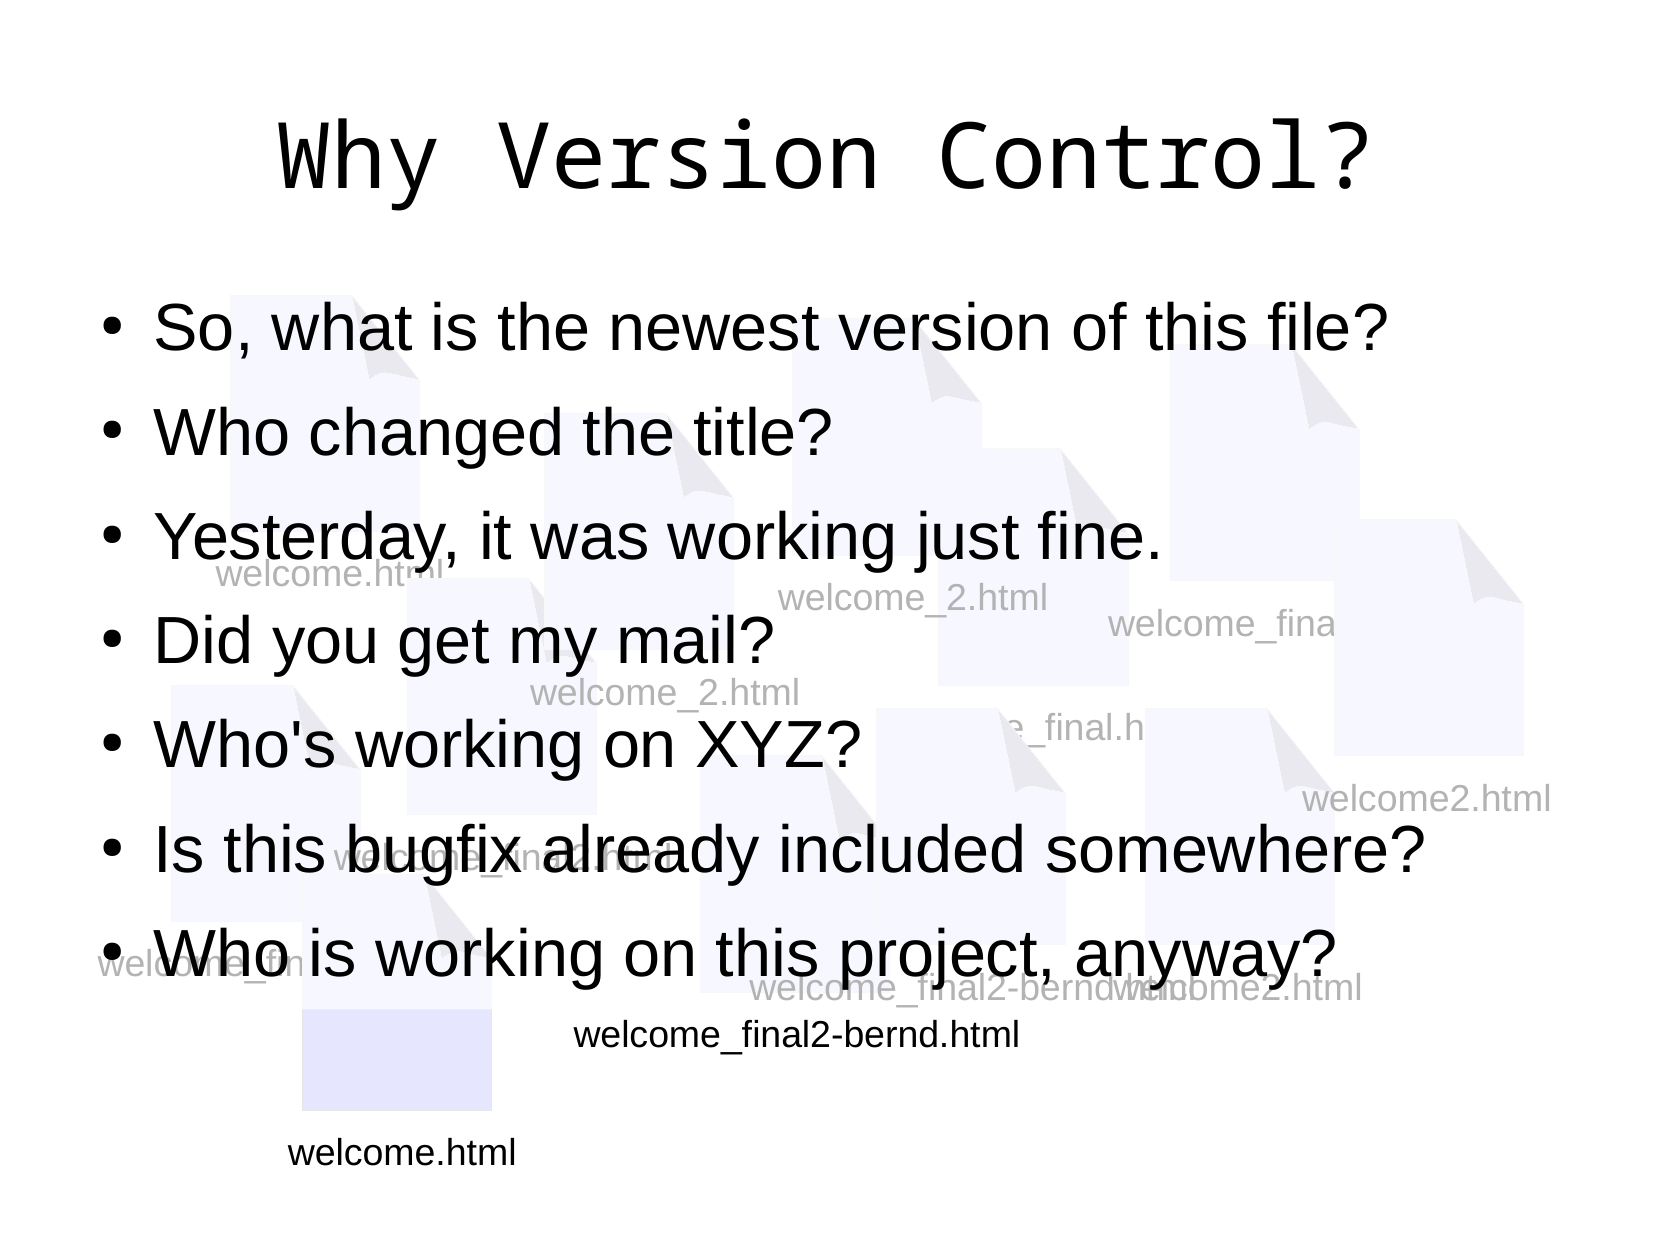

# Why Version Control?
So, what is the newest version of this file?
Who changed the title?
Yesterday, it was working just fine.
Did you get my mail?
Who's working on XYZ?
Is this bugfix already included somewhere?
Who is working on this project, anyway?
welcome.html
welcome_2.html
welcome_final.html
welcome_2.html
welcome2.html
welcome_final2-bernd.html
welcome.html
welcome_final.html
welcome_final2.html
welcome_final2.html
welcome2.html
welcome_final2-bernd.html